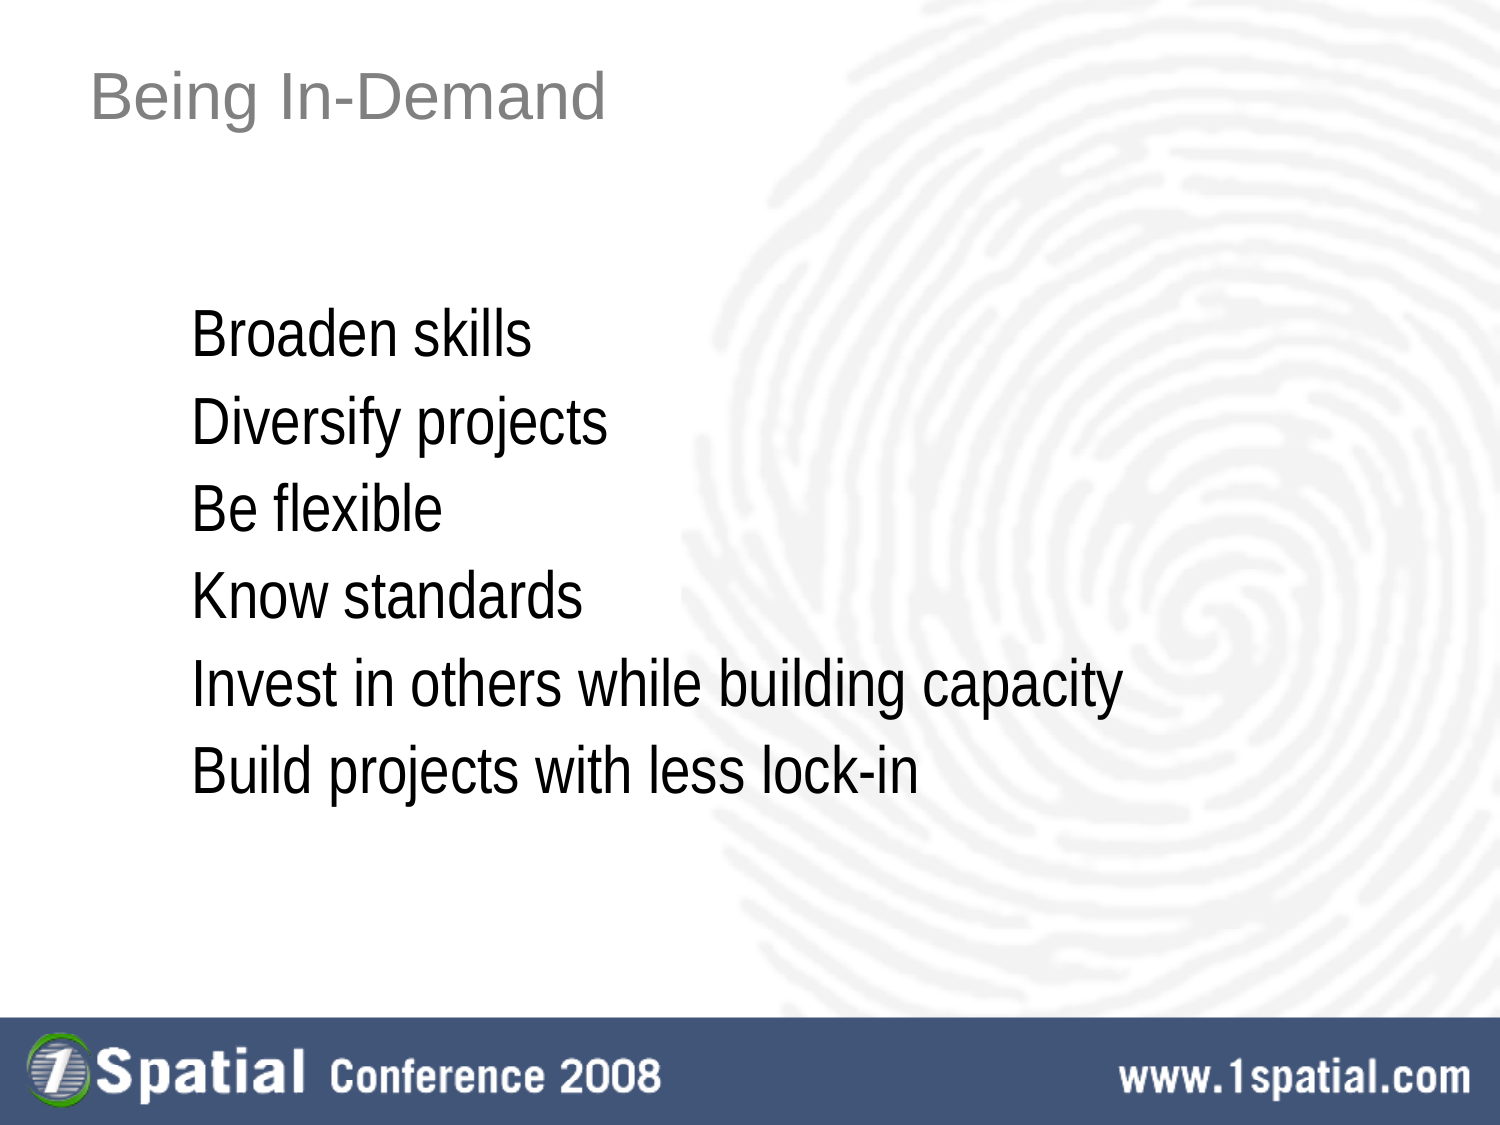

Being In-Demand
# Broaden skills
Diversify projects
Be flexible
Know standards
Invest in others while building capacity
Build projects with less lock-in